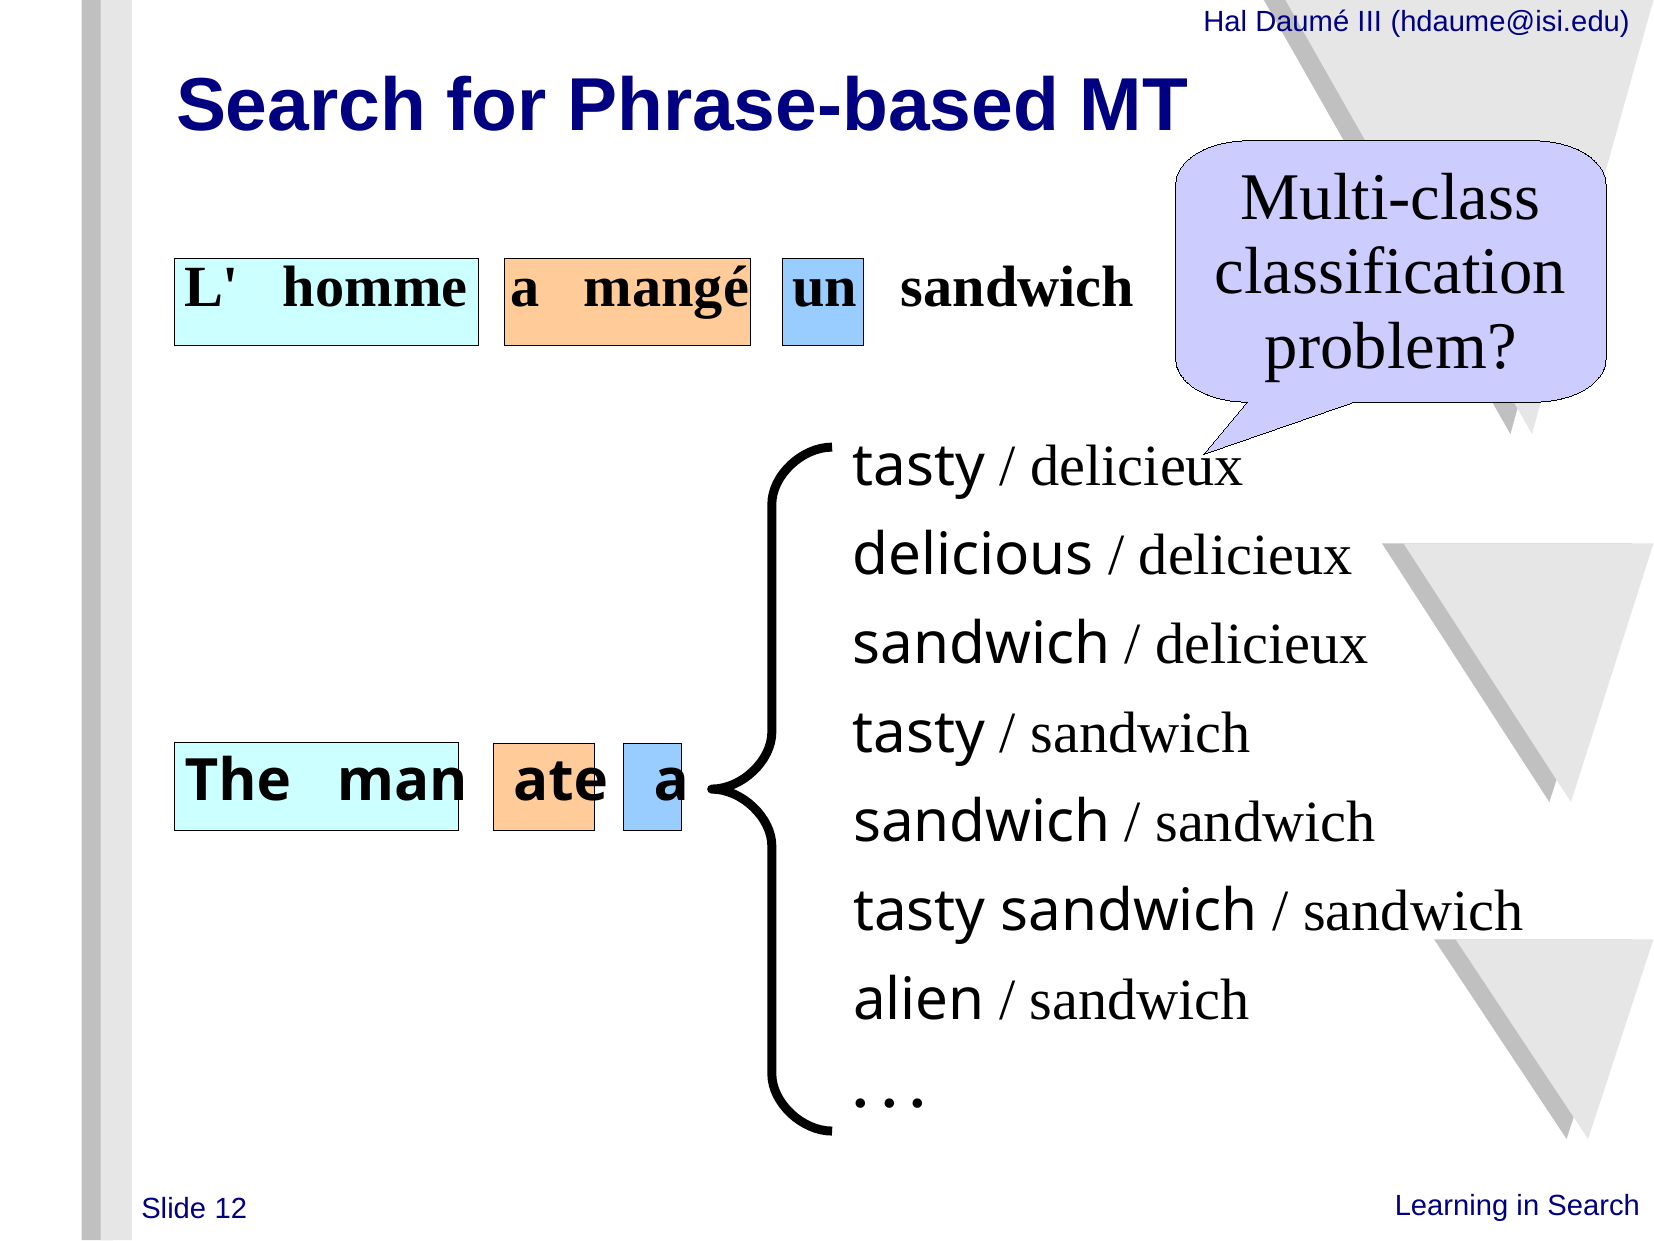

# Search for Phrase-based MT
Multi-class
classification
problem?
L' homme a mangé un sandwich délicieux .
tasty / delicieux
delicious / delicieux
sandwich / delicieux
tasty / sandwich
The man ate a
sandwich / sandwich
tasty sandwich / sandwich
alien / sandwich
. . .